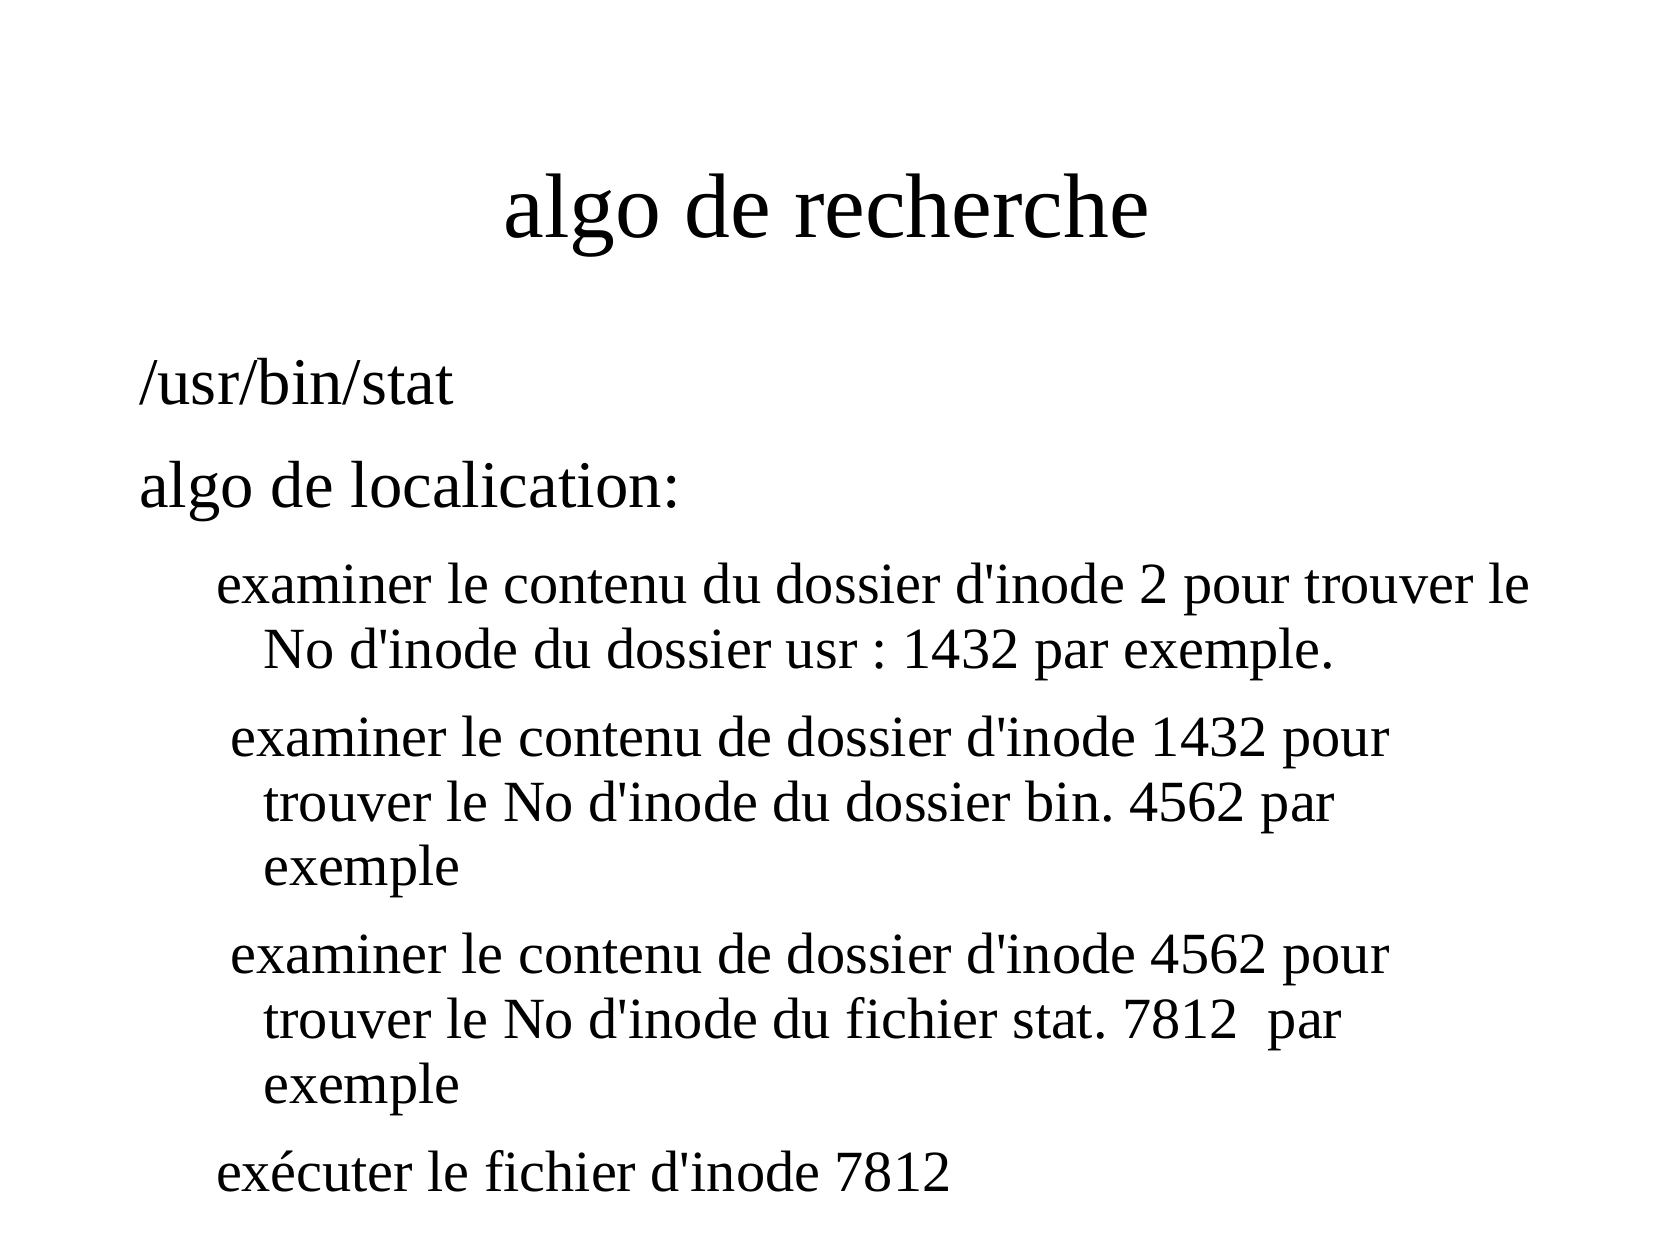

# algo de recherche
/usr/bin/stat
algo de localication:
examiner le contenu du dossier d'inode 2 pour trouver le No d'inode du dossier usr : 1432 par exemple.
 examiner le contenu de dossier d'inode 1432 pour trouver le No d'inode du dossier bin. 4562 par exemple
 examiner le contenu de dossier d'inode 4562 pour trouver le No d'inode du fichier stat. 7812 par exemple
exécuter le fichier d'inode 7812